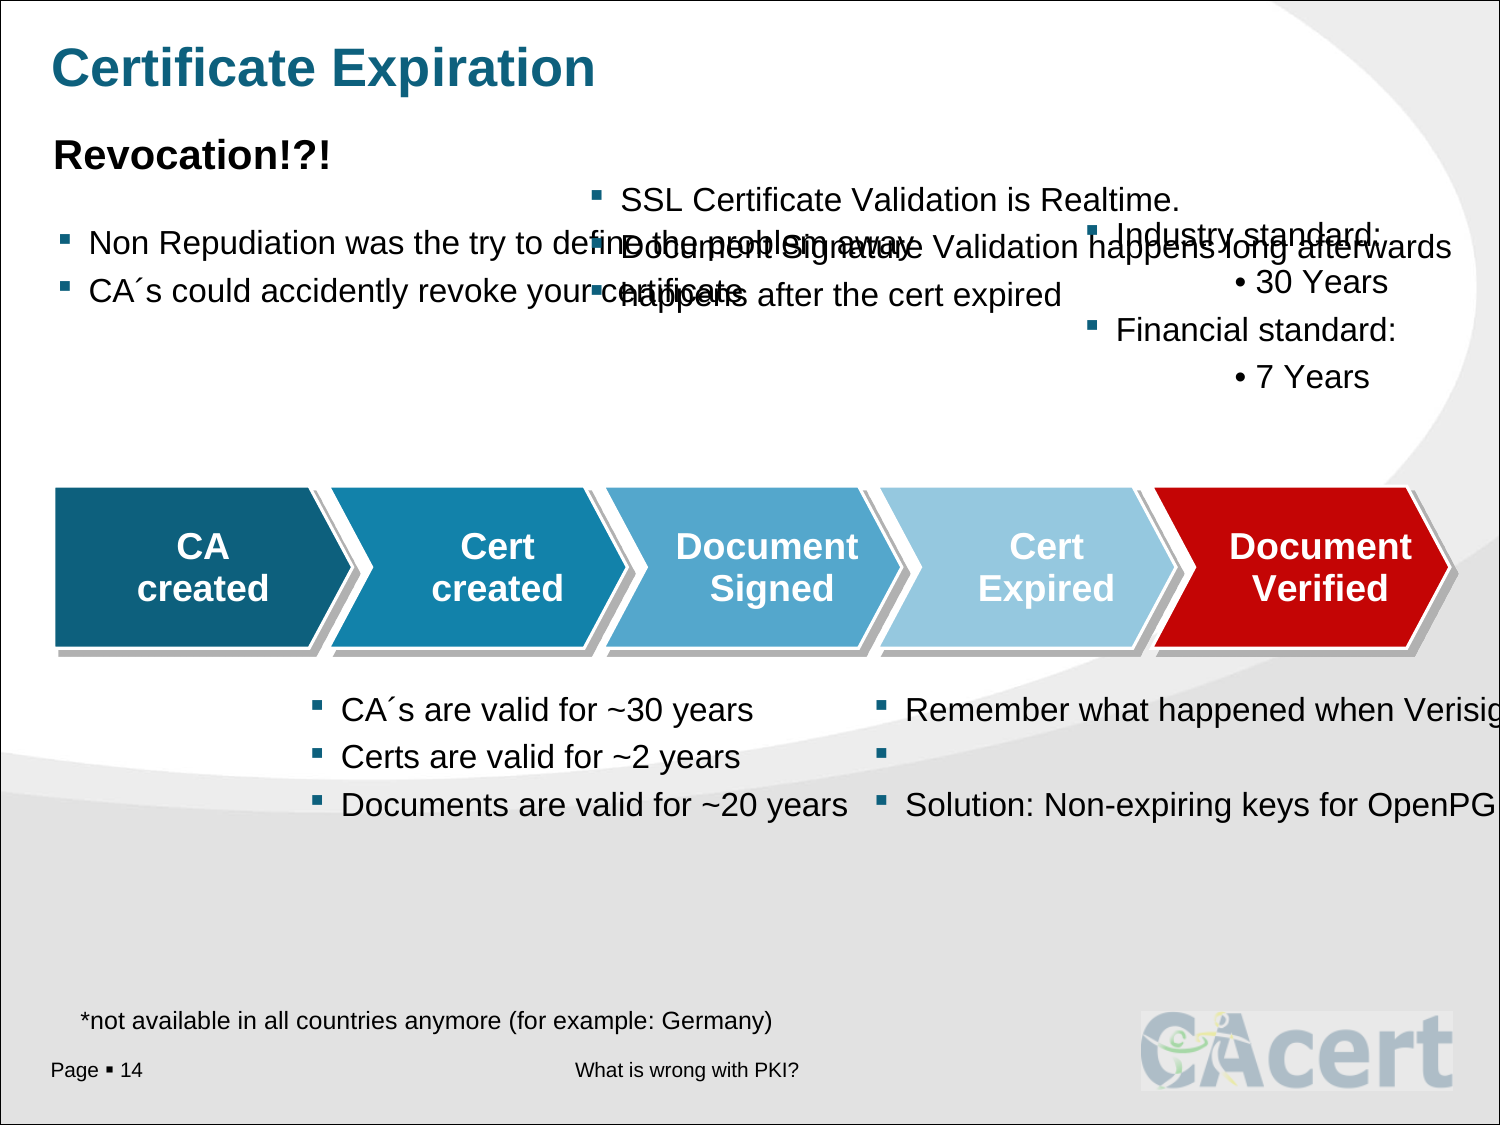

# Certificate Expiration
Revocation!?!
SSL Certificate Validation is Realtime.
Document Signature Validation happens long afterwards
happens after the cert expired
Industry standard:
 30 Years
Financial standard:
 7 Years
Non Repudiation was the try to define the problem away
CA´s could accidently revoke your certificate
CA
created
Cert
created
Document
Signed
Cert
Expired
Document
Verified
CA´s are valid for ~30 years
Certs are valid for ~2 years
Documents are valid for ~20 years
Remember what happened when Verisign´s CA expired, and MS Office stopped working?
Solution: Non-expiring keys for OpenPGP
*not available in all countries anymore (for example: Germany)
What is wrong with PKI?